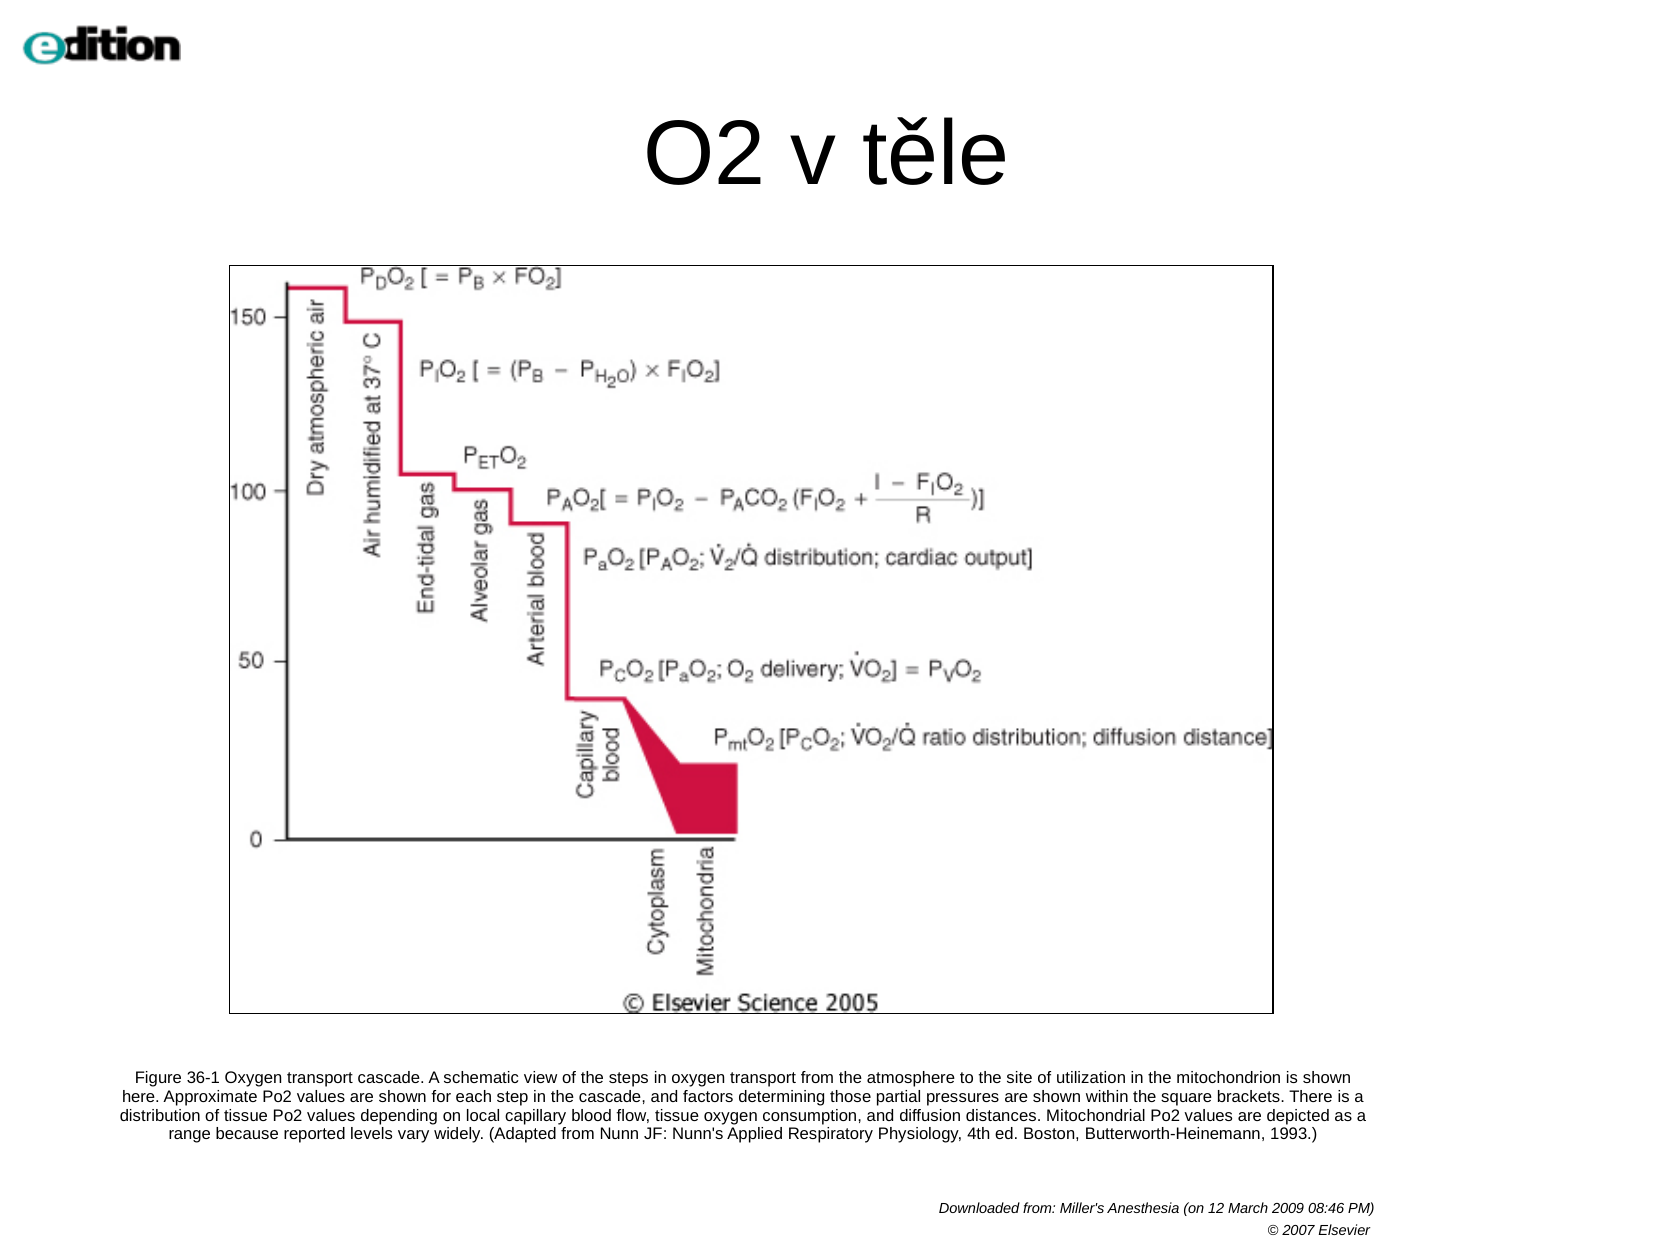

# O2 v těle
Figure 36-1 Oxygen transport cascade. A schematic view of the steps in oxygen transport from the atmosphere to the site of utilization in the mitochondrion is shown here. Approximate Po2 values are shown for each step in the cascade, and factors determining those partial pressures are shown within the square brackets. There is a distribution of tissue Po2 values depending on local capillary blood flow, tissue oxygen consumption, and diffusion distances. Mitochondrial Po2 values are depicted as a range because reported levels vary widely. (Adapted from Nunn JF: Nunn's Applied Respiratory Physiology, 4th ed. Boston, Butterworth-Heinemann, 1993.)
Downloaded from: Miller's Anesthesia (on 12 March 2009 08:46 PM)
© 2007 Elsevier